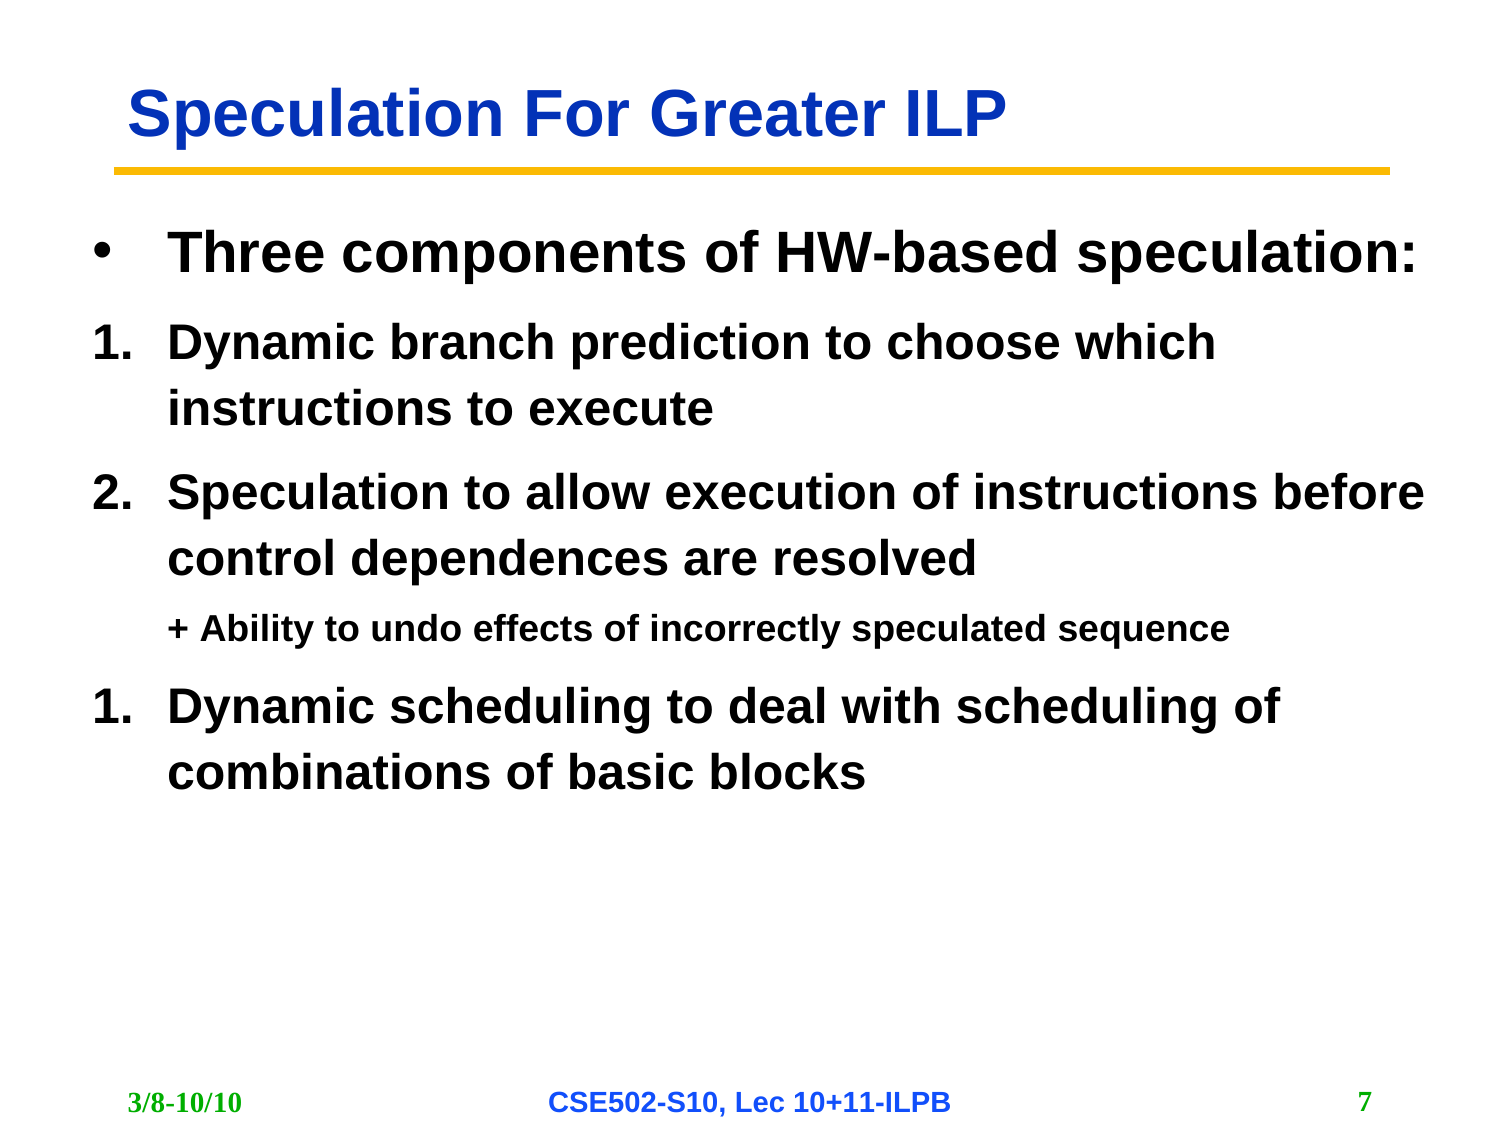

# Speculation For Greater ILP
Three components of HW-based speculation:
Dynamic branch prediction to choose which instructions to execute
Speculation to allow execution of instructions before control dependences are resolved
+ Ability to undo effects of incorrectly speculated sequence
Dynamic scheduling to deal with scheduling of combinations of basic blocks
6
3/8-10/10
CSE502-S10, Lec 10+11-ILPB